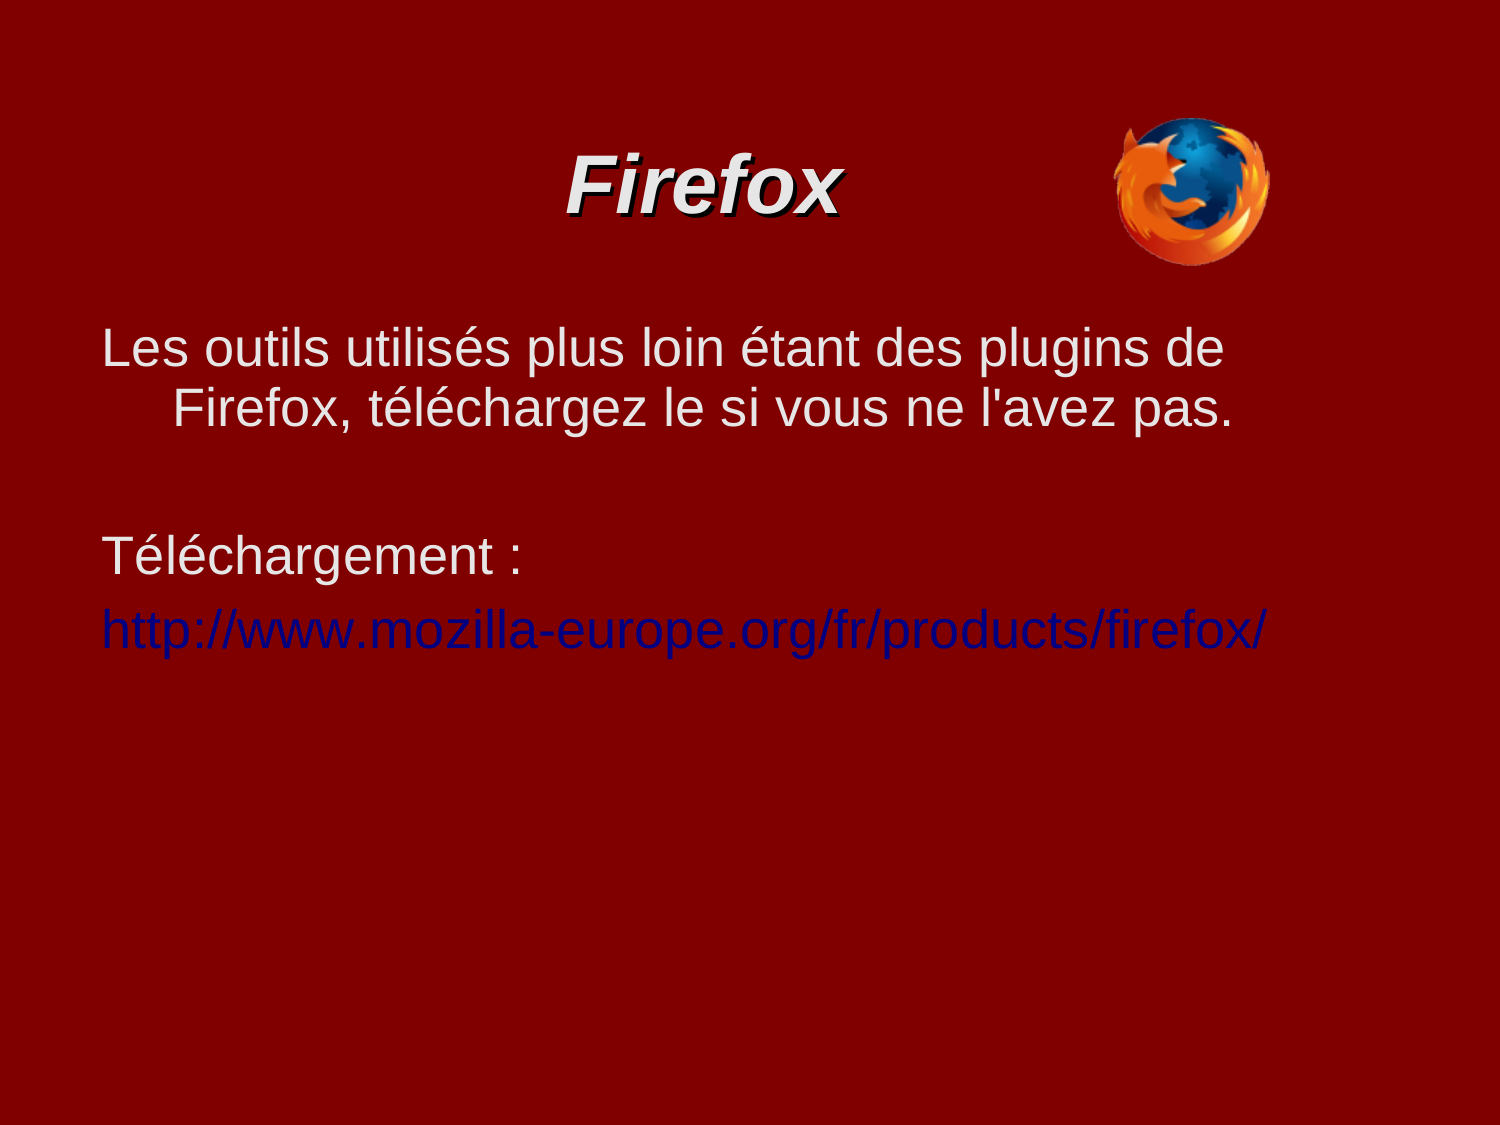

# Firefox
Les outils utilisés plus loin étant des plugins de Firefox, téléchargez le si vous ne l'avez pas.
Téléchargement :
http://www.mozilla-europe.org/fr/products/firefox/